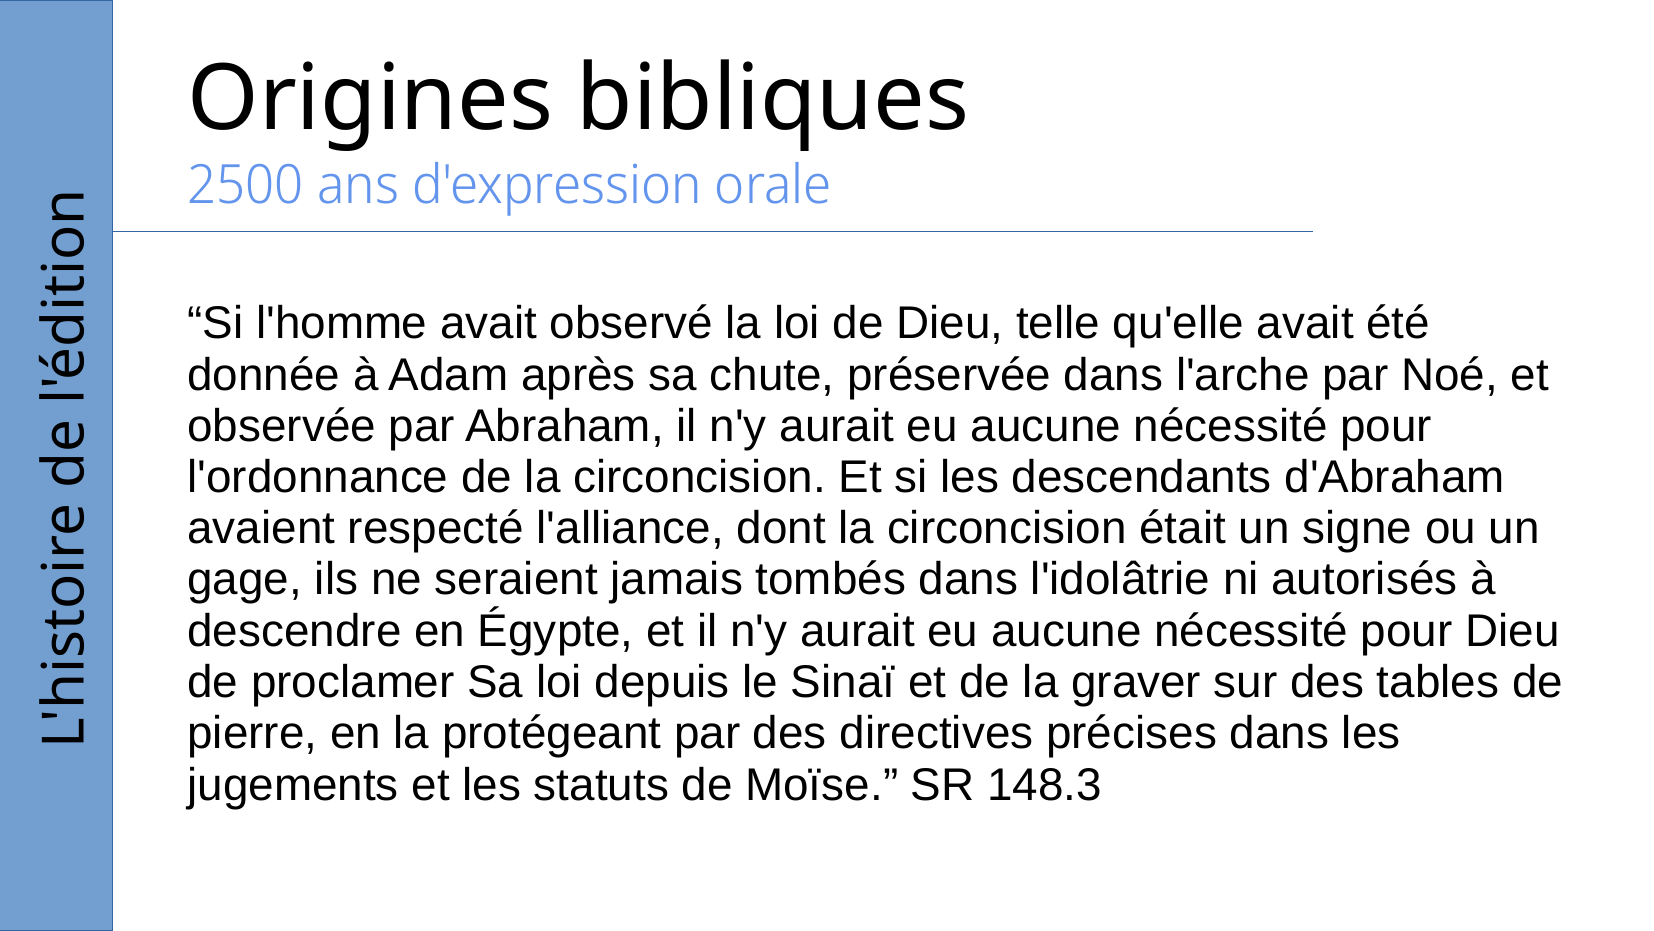

# Origines bibliques
2500 ans d'expression orale
“Si l'homme avait observé la loi de Dieu, telle qu'elle avait été donnée à Adam après sa chute, préservée dans l'arche par Noé, et observée par Abraham, il n'y aurait eu aucune nécessité pour l'ordonnance de la circoncision. Et si les descendants d'Abraham avaient respecté l'alliance, dont la circoncision était un signe ou un gage, ils ne seraient jamais tombés dans l'idolâtrie ni autorisés à descendre en Égypte, et il n'y aurait eu aucune nécessité pour Dieu de proclamer Sa loi depuis le Sinaï et de la graver sur des tables de pierre, en la protégeant par des directives précises dans les jugements et les statuts de Moïse.” SR 148.3
L'histoire de l'édition